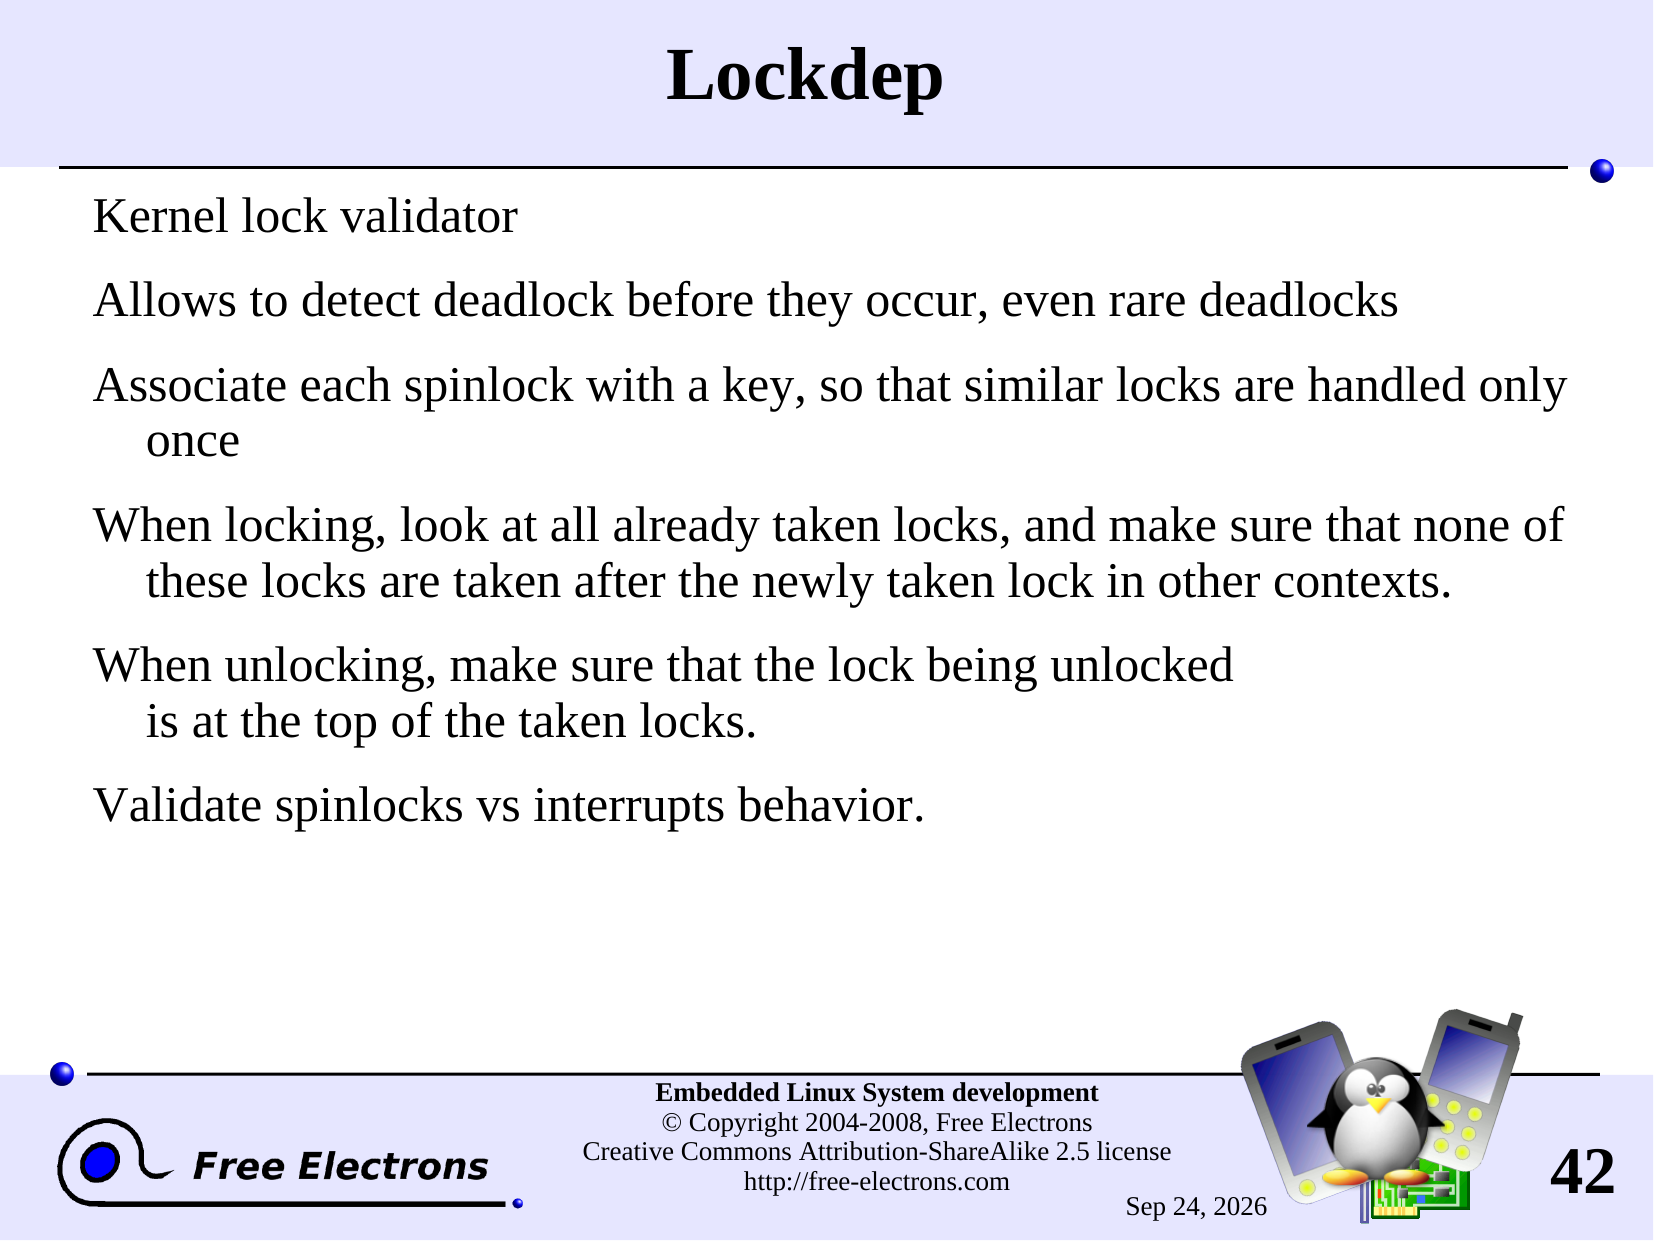

# Lockdep
Kernel lock validator
Allows to detect deadlock before they occur, even rare deadlocks
Associate each spinlock with a key, so that similar locks are handled only once
When locking, look at all already taken locks, and make sure that none of these locks are taken after the newly taken lock in other contexts.
When unlocking, make sure that the lock being unlocked
is at the top of the taken locks.
Validate spinlocks vs interrupts behavior.